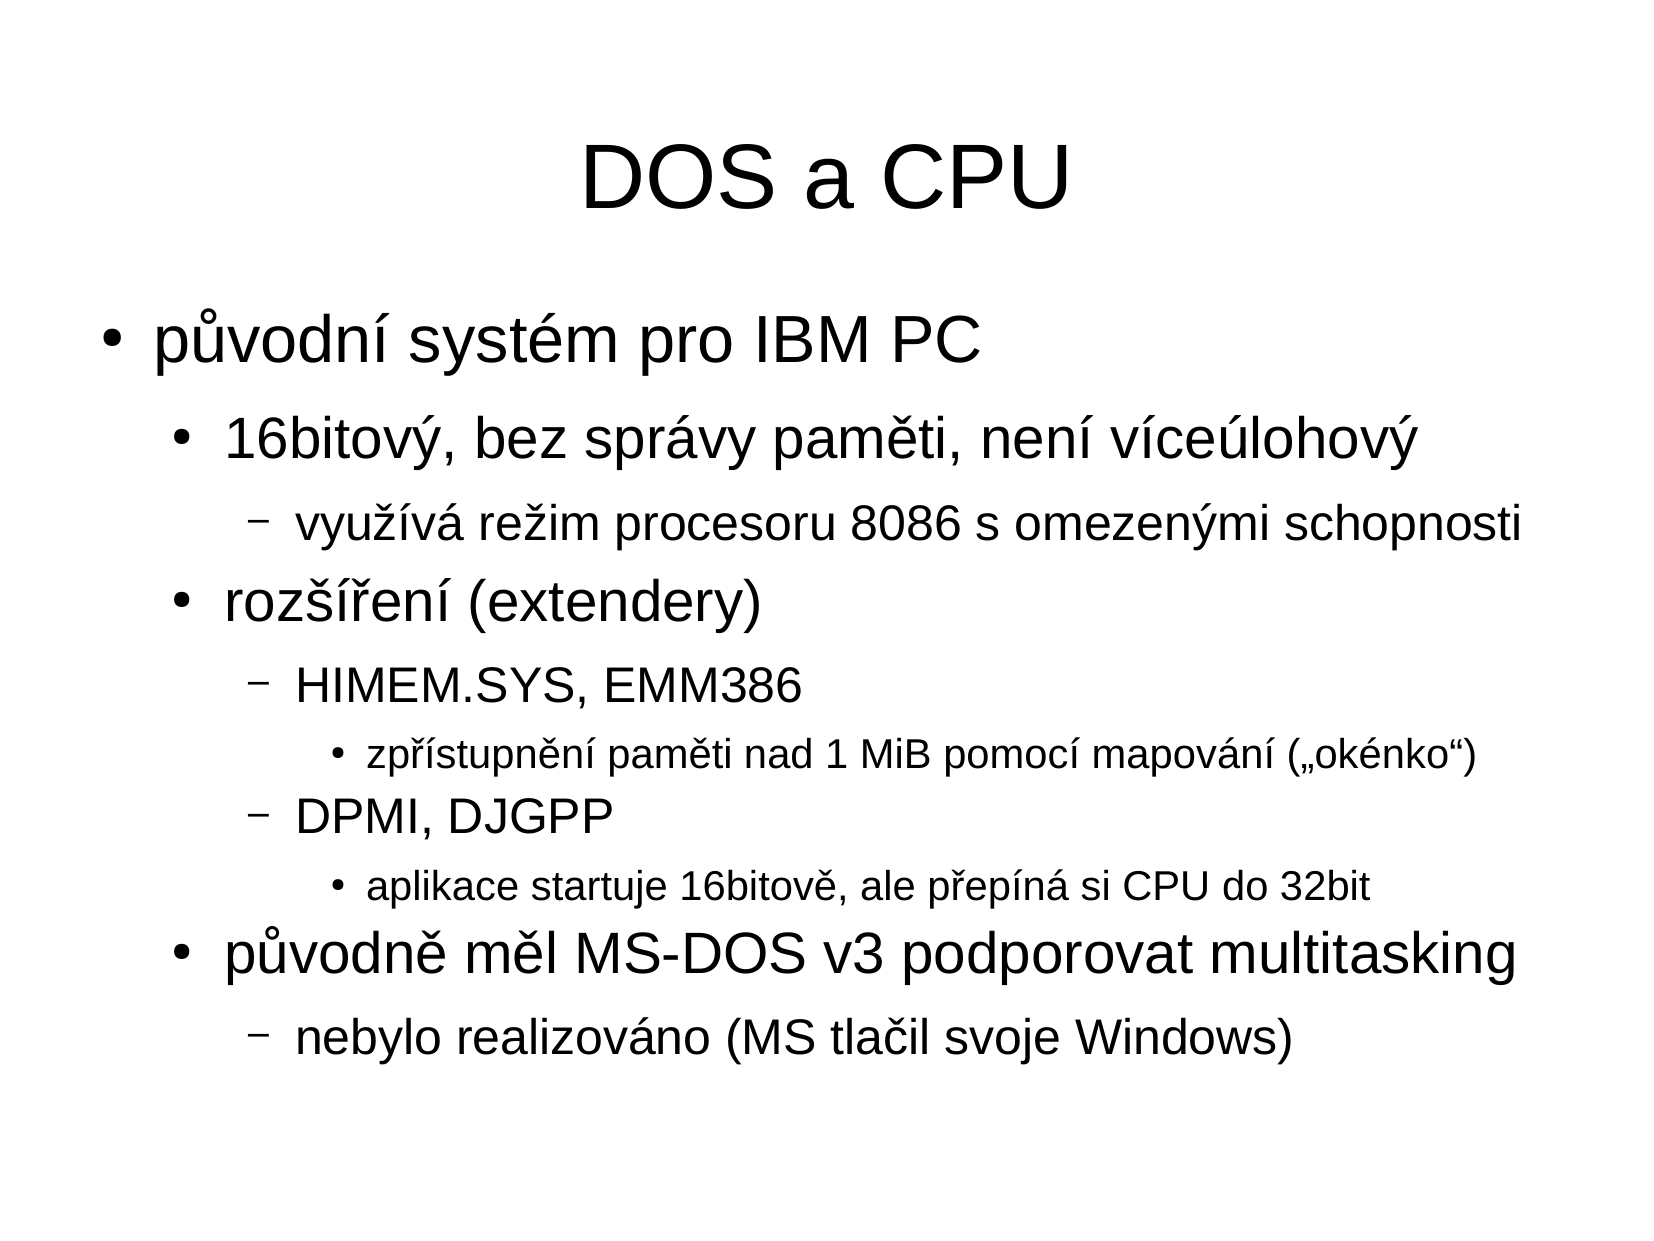

# DOS a CPU
původní systém pro IBM PC
16bitový, bez správy paměti, není víceúlohový
využívá režim procesoru 8086 s omezenými schopnosti
rozšíření (extendery)
HIMEM.SYS, EMM386
zpřístupnění paměti nad 1 MiB pomocí mapování („okénko“)
DPMI, DJGPP
aplikace startuje 16bitově, ale přepíná si CPU do 32bit
původně měl MS-DOS v3 podporovat multitasking
nebylo realizováno (MS tlačil svoje Windows)